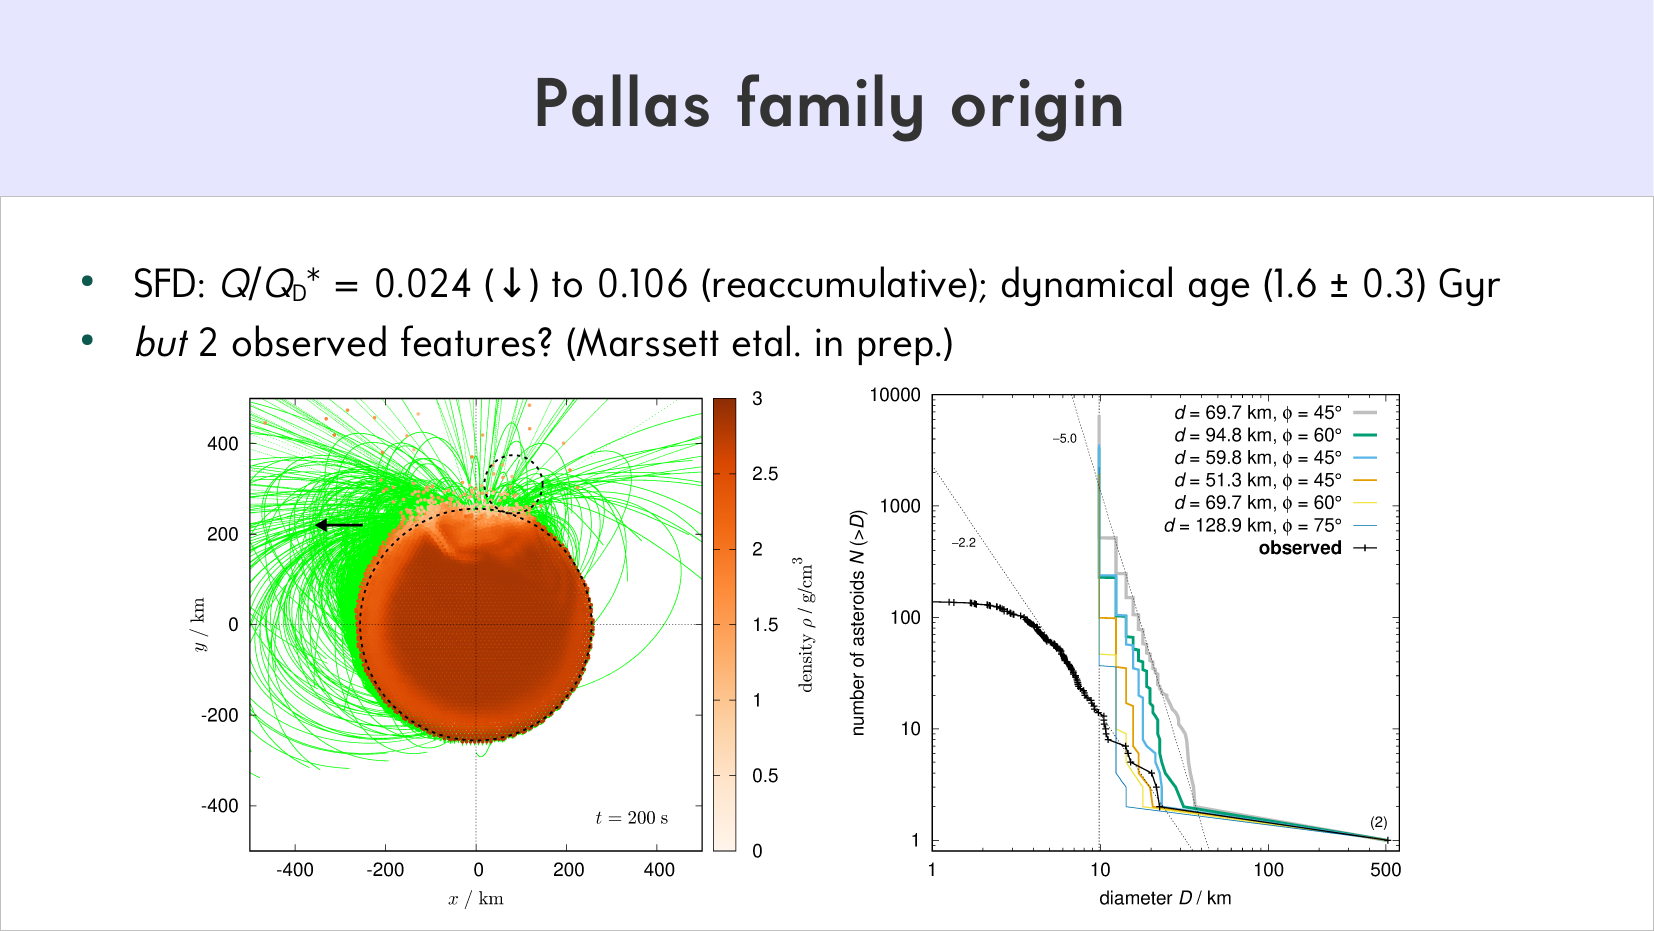

# Pallas family origin
SFD: Q/QD* = 0.024 (↓) to 0.106 (reaccumulative); dynamical age (1.6 ± 0.3) Gyr
but 2 observed features? (Marssett etal. in prep.)